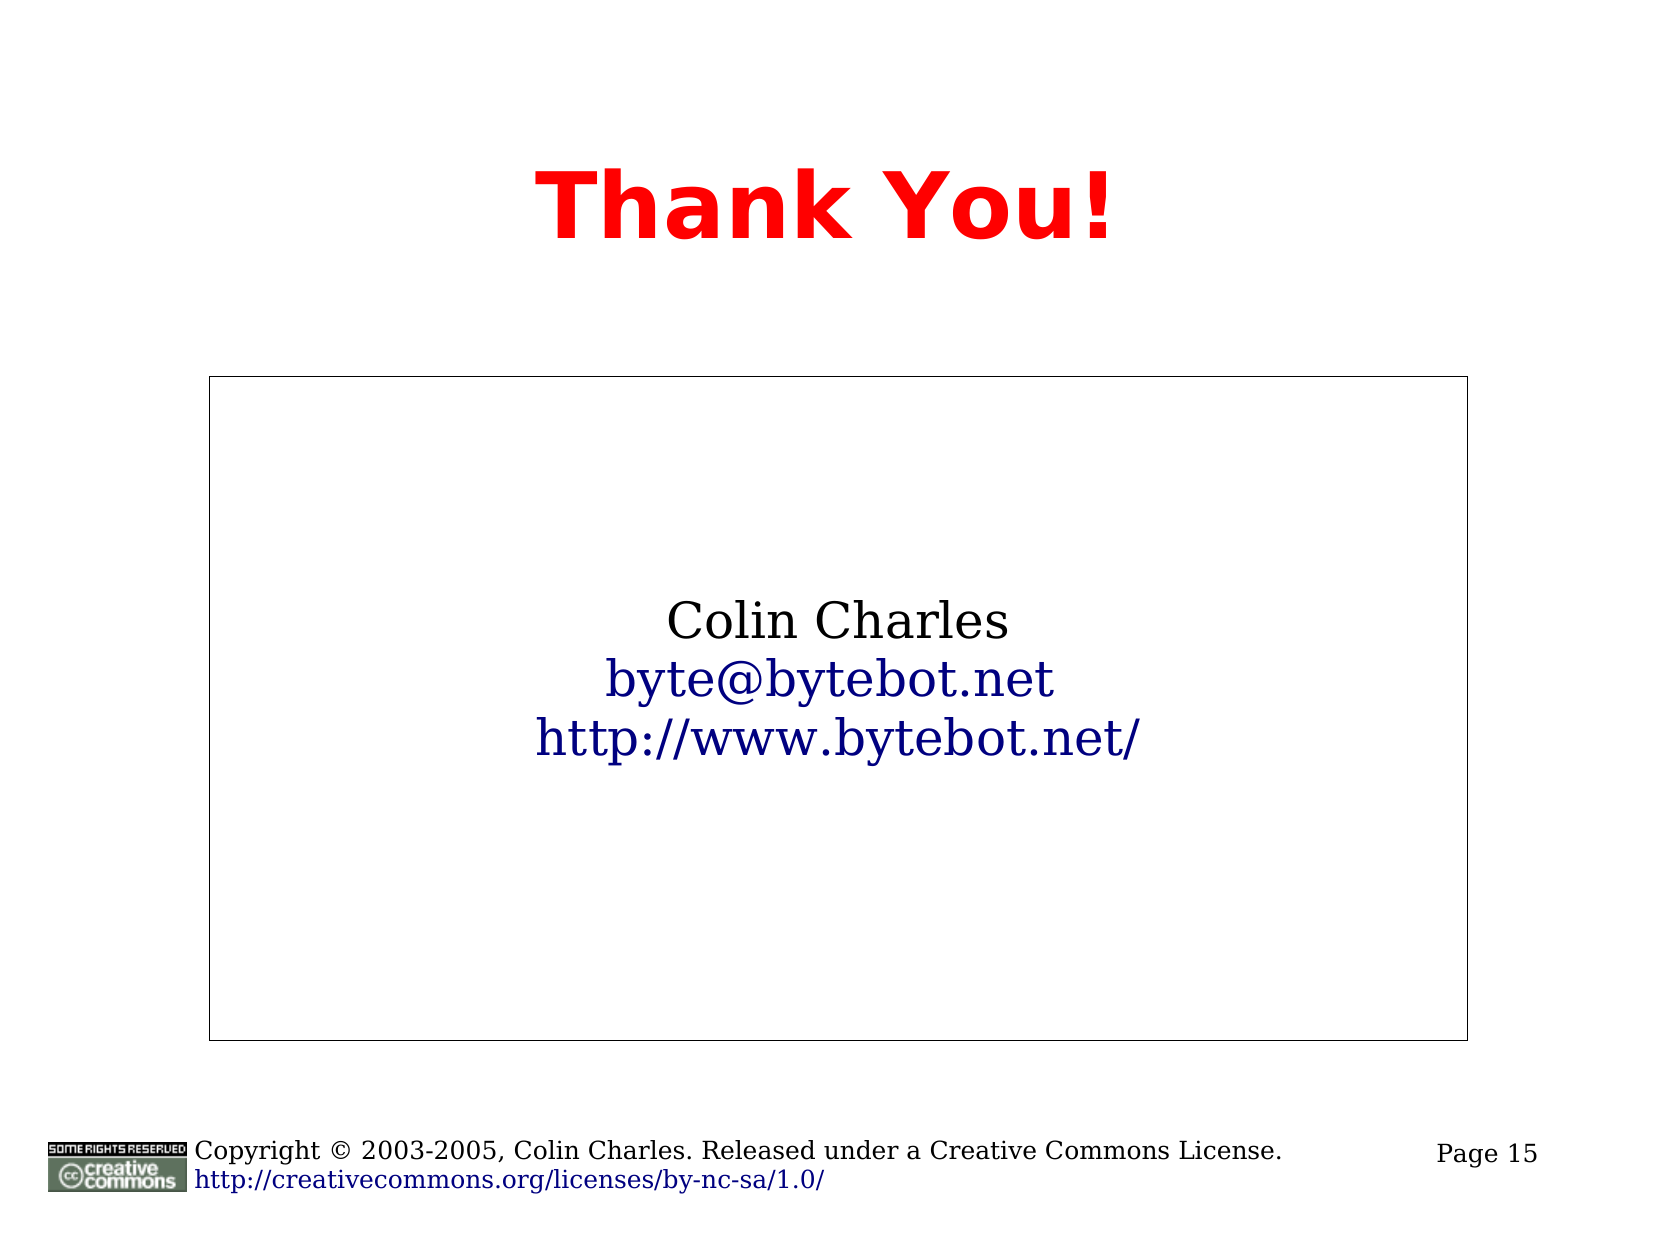

# Thank You!
Colin Charles
byte@bytebot.net
http://www.bytebot.net/